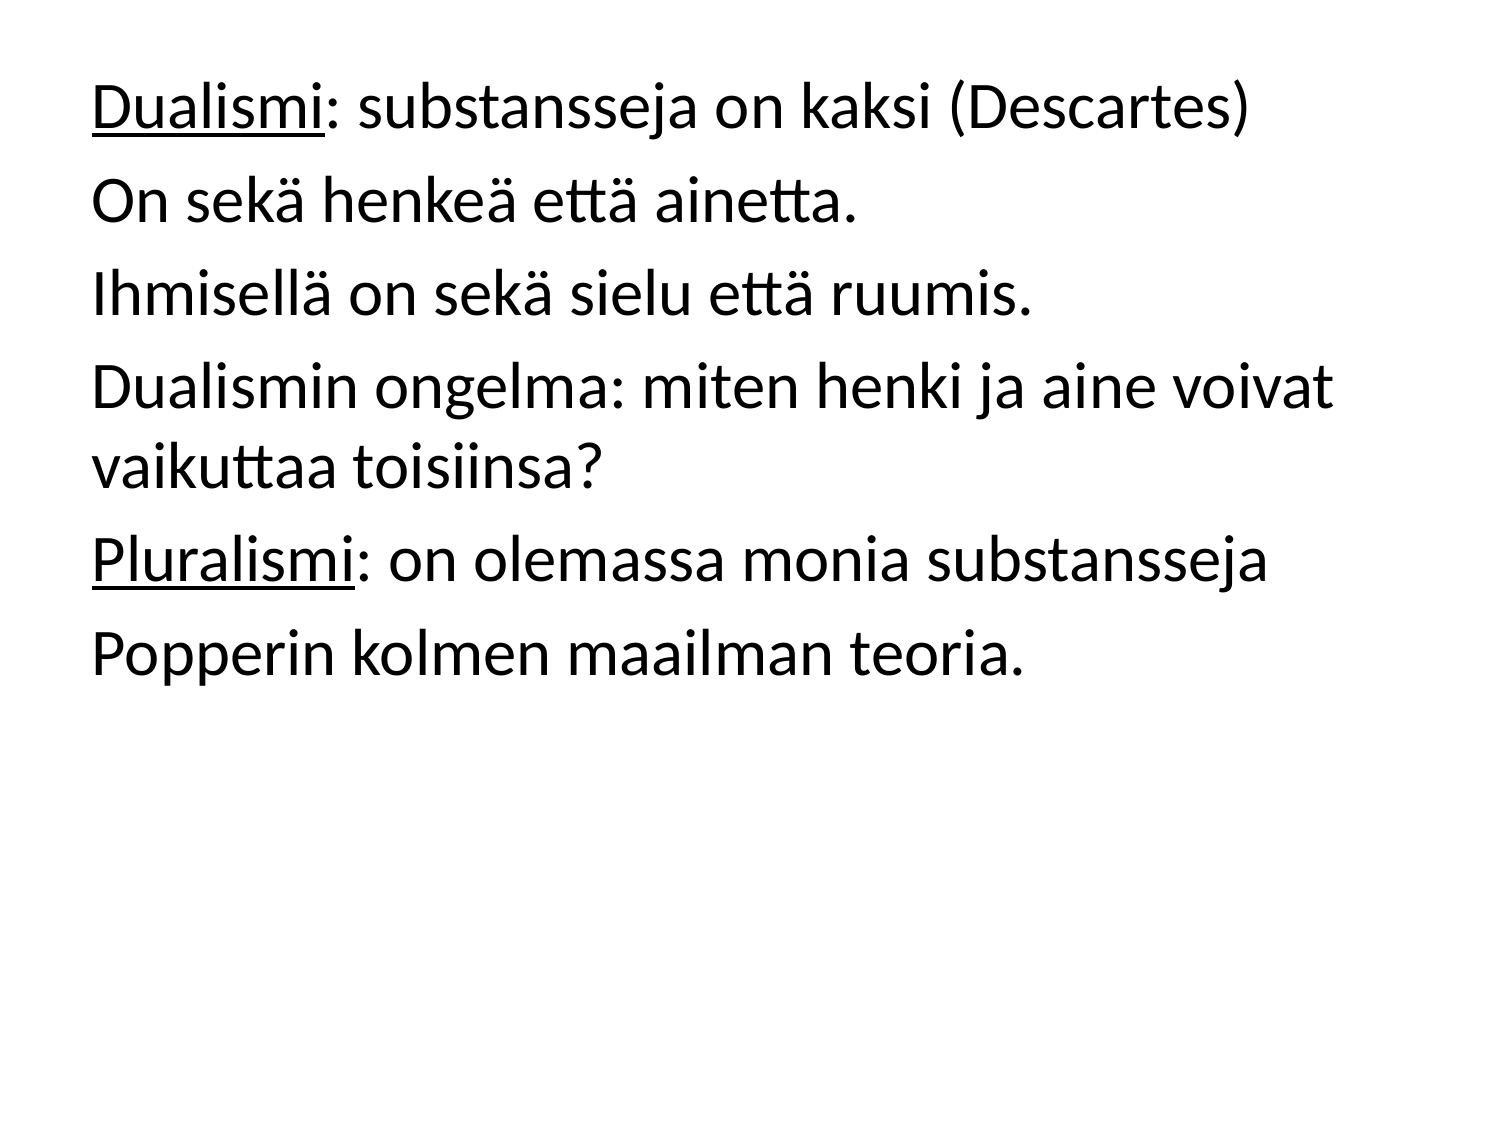

#
Dualismi: substansseja on kaksi (Descartes)
On sekä henkeä että ainetta.
Ihmisellä on sekä sielu että ruumis.
Dualismin ongelma: miten henki ja aine voivat vaikuttaa toisiinsa?
Pluralismi: on olemassa monia substansseja
Popperin kolmen maailman teoria.